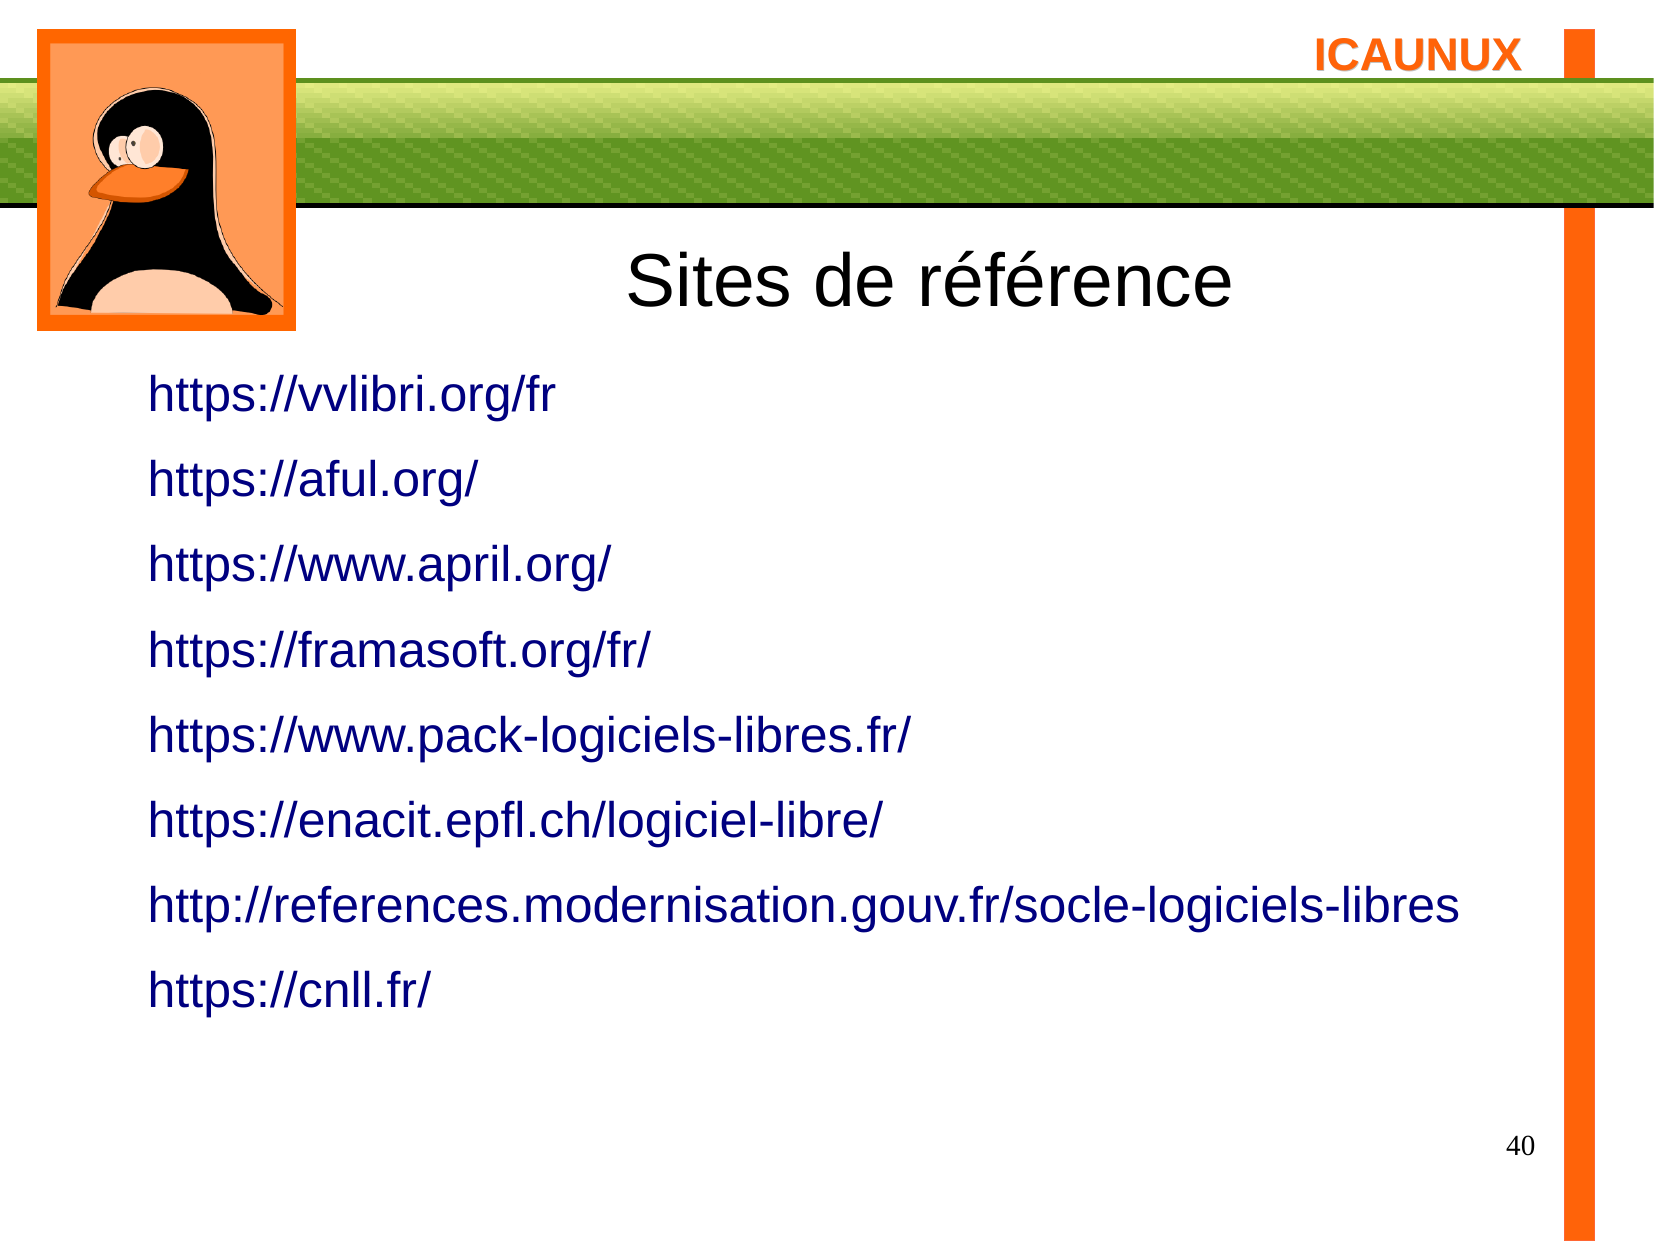

# Sites de référence
https://vvlibri.org/fr
https://aful.org/
https://www.april.org/
https://framasoft.org/fr/
https://www.pack-logiciels-libres.fr/
https://enacit.epfl.ch/logiciel-libre/
http://references.modernisation.gouv.fr/socle-logiciels-libres
https://cnll.fr/
40